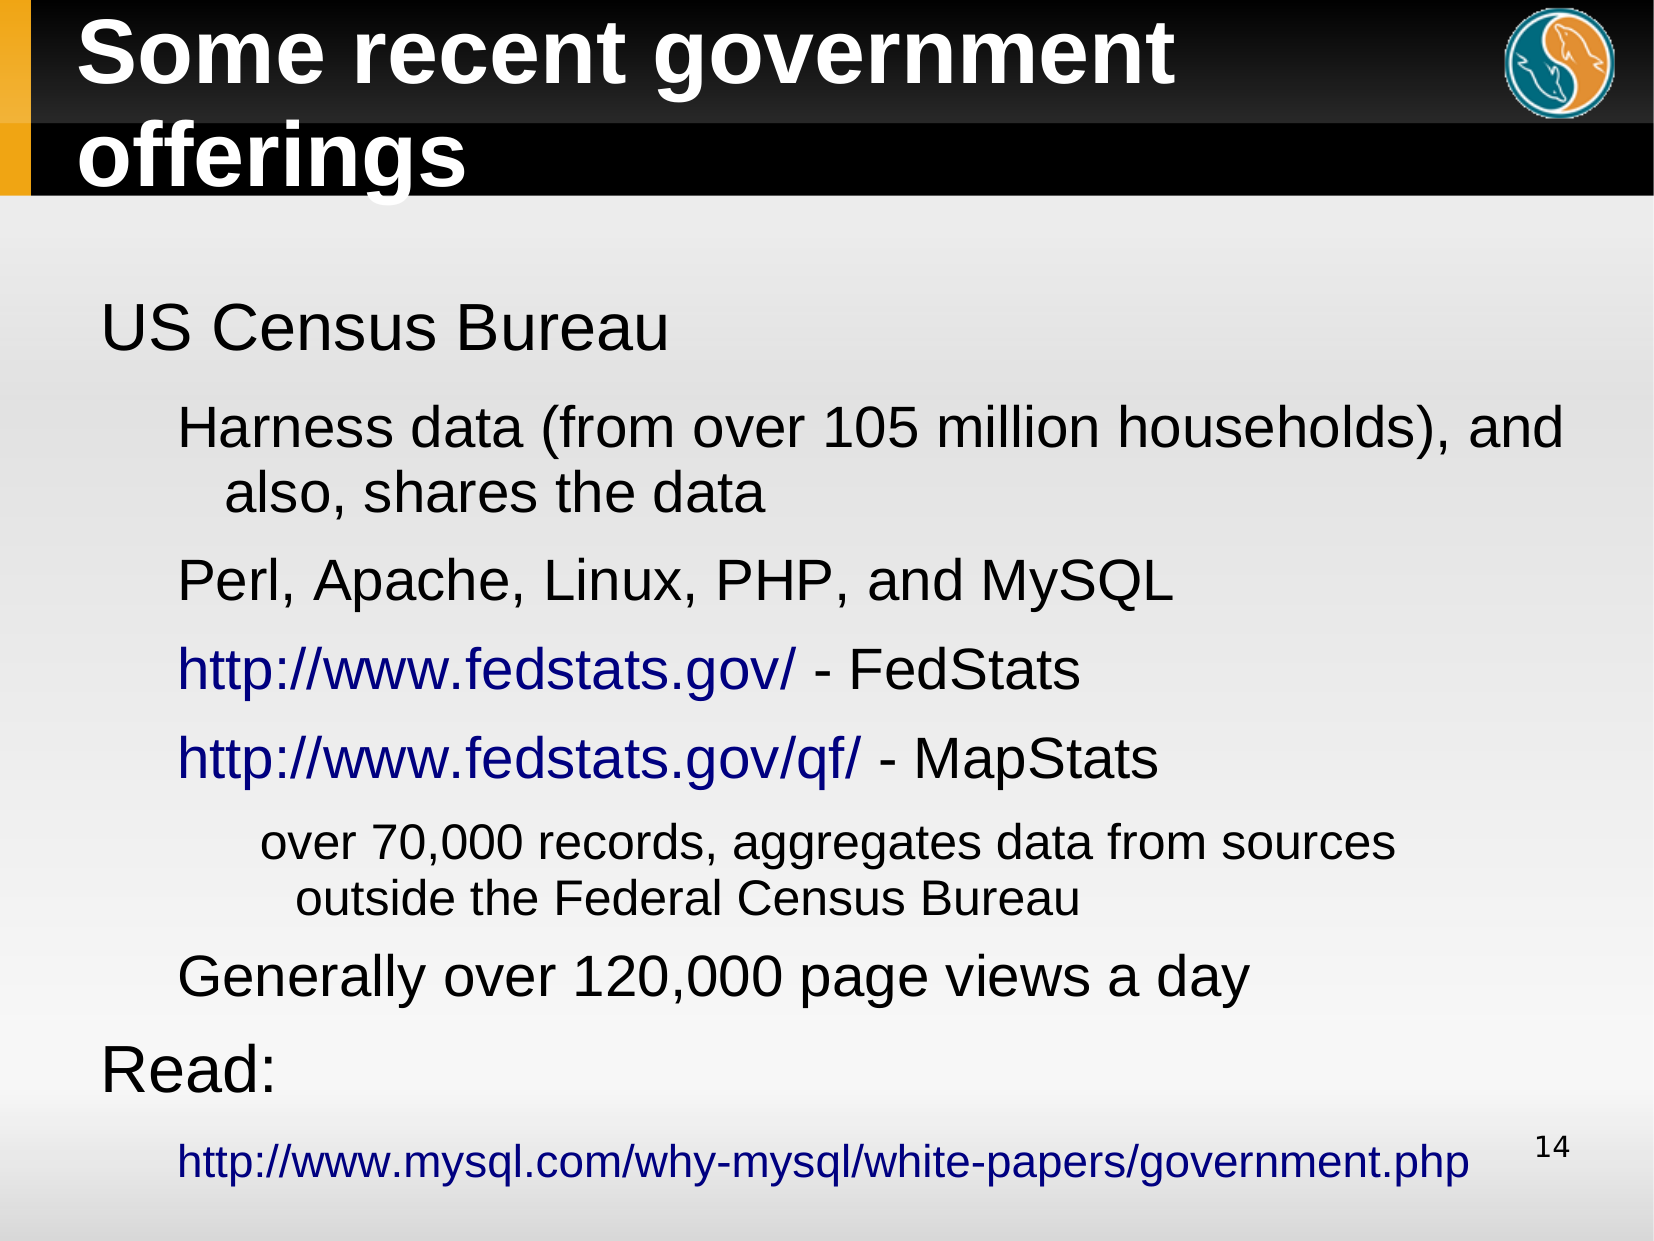

# Some recent government offerings
US Census Bureau
Harness data (from over 105 million households), and also, shares the data
Perl, Apache, Linux, PHP, and MySQL
http://www.fedstats.gov/ - FedStats
http://www.fedstats.gov/qf/ - MapStats
over 70,000 records, aggregates data from sources outside the Federal Census Bureau
Generally over 120,000 page views a day
Read:
http://www.mysql.com/why-mysql/white-papers/government.php
14